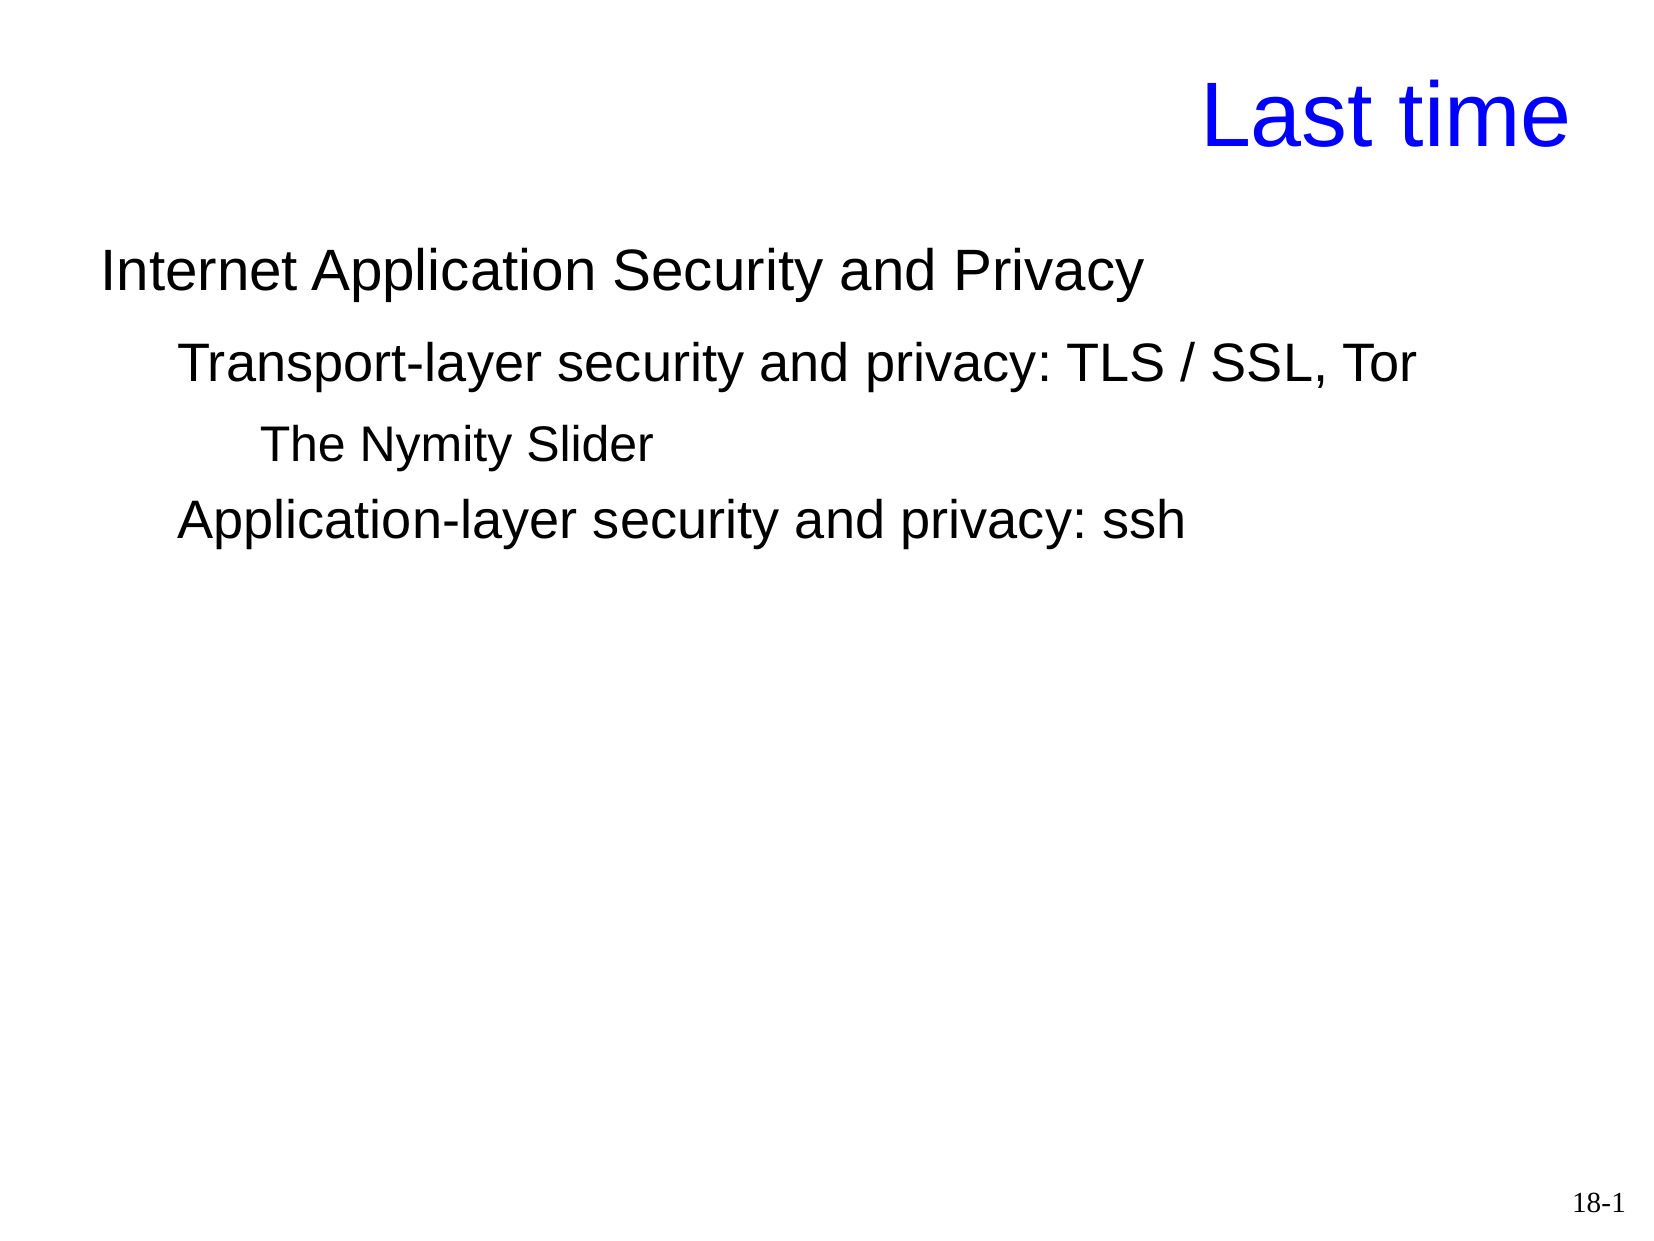

# Last time
Internet Application Security and Privacy
Transport-layer security and privacy: TLS / SSL, Tor
The Nymity Slider
Application-layer security and privacy: ssh